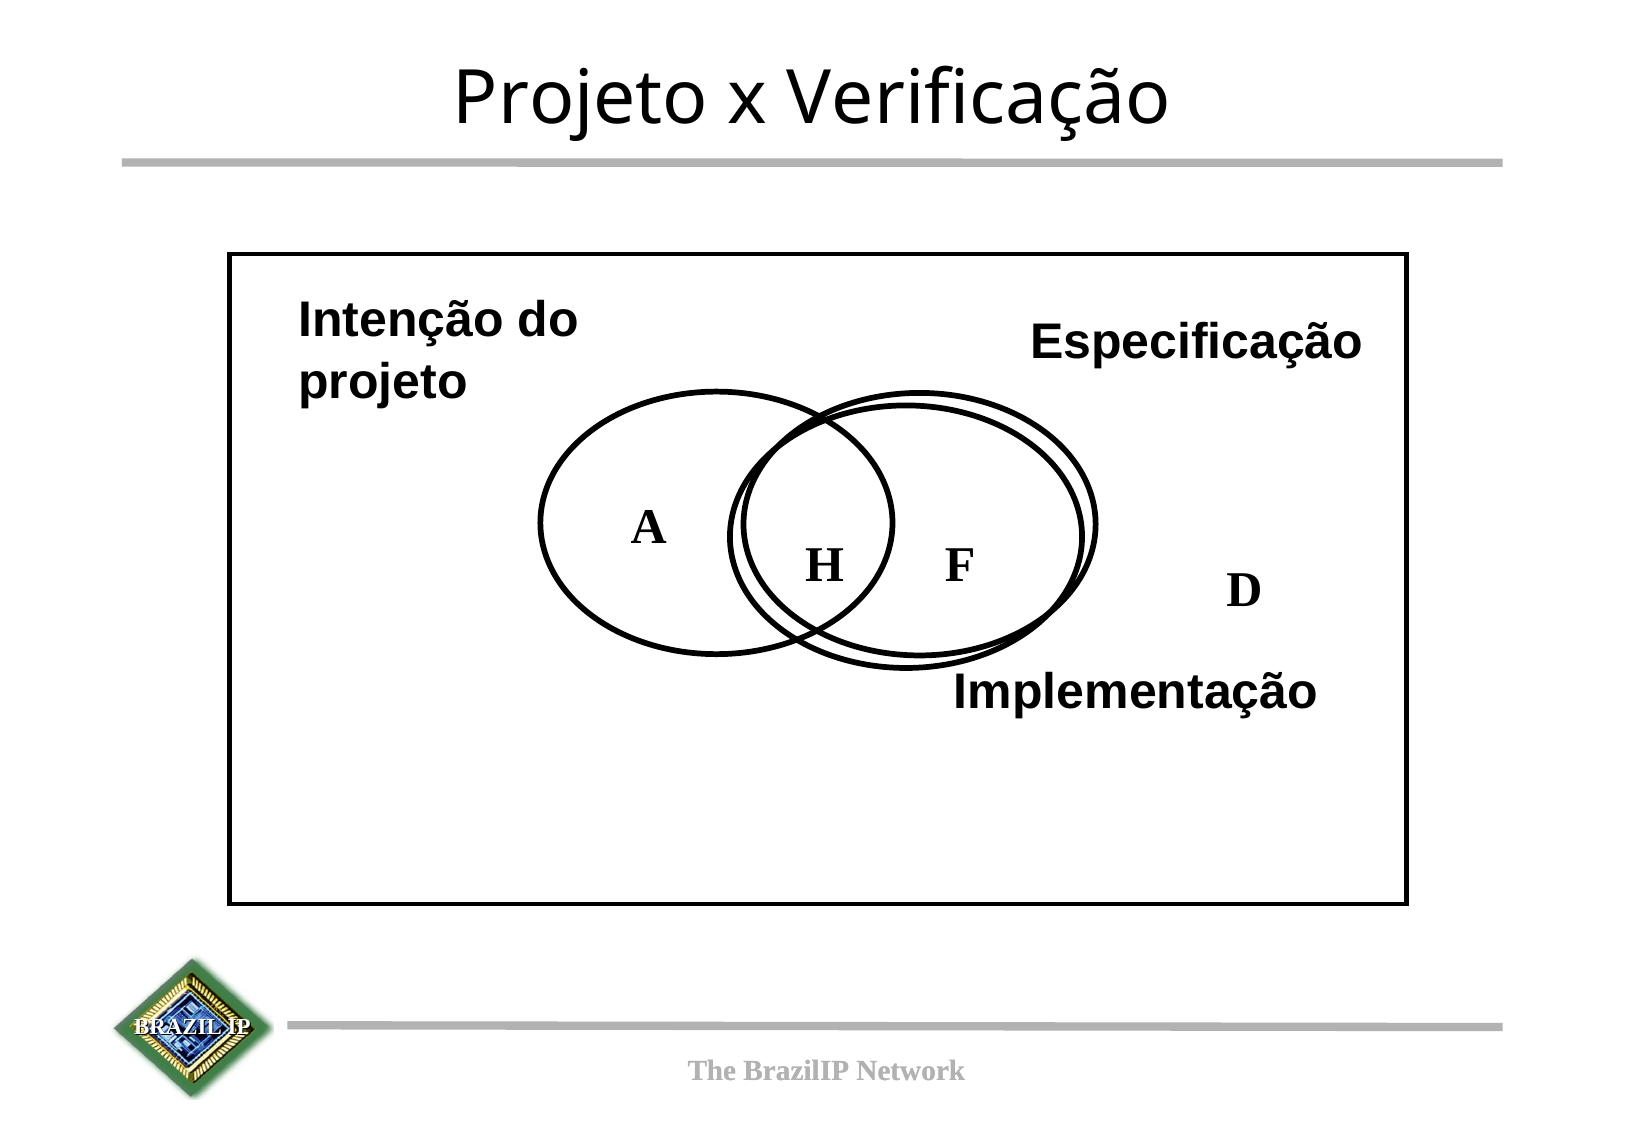

# Projeto x Verificação
Intenção do
projeto
Especificação
A
H
F
D
Implementação